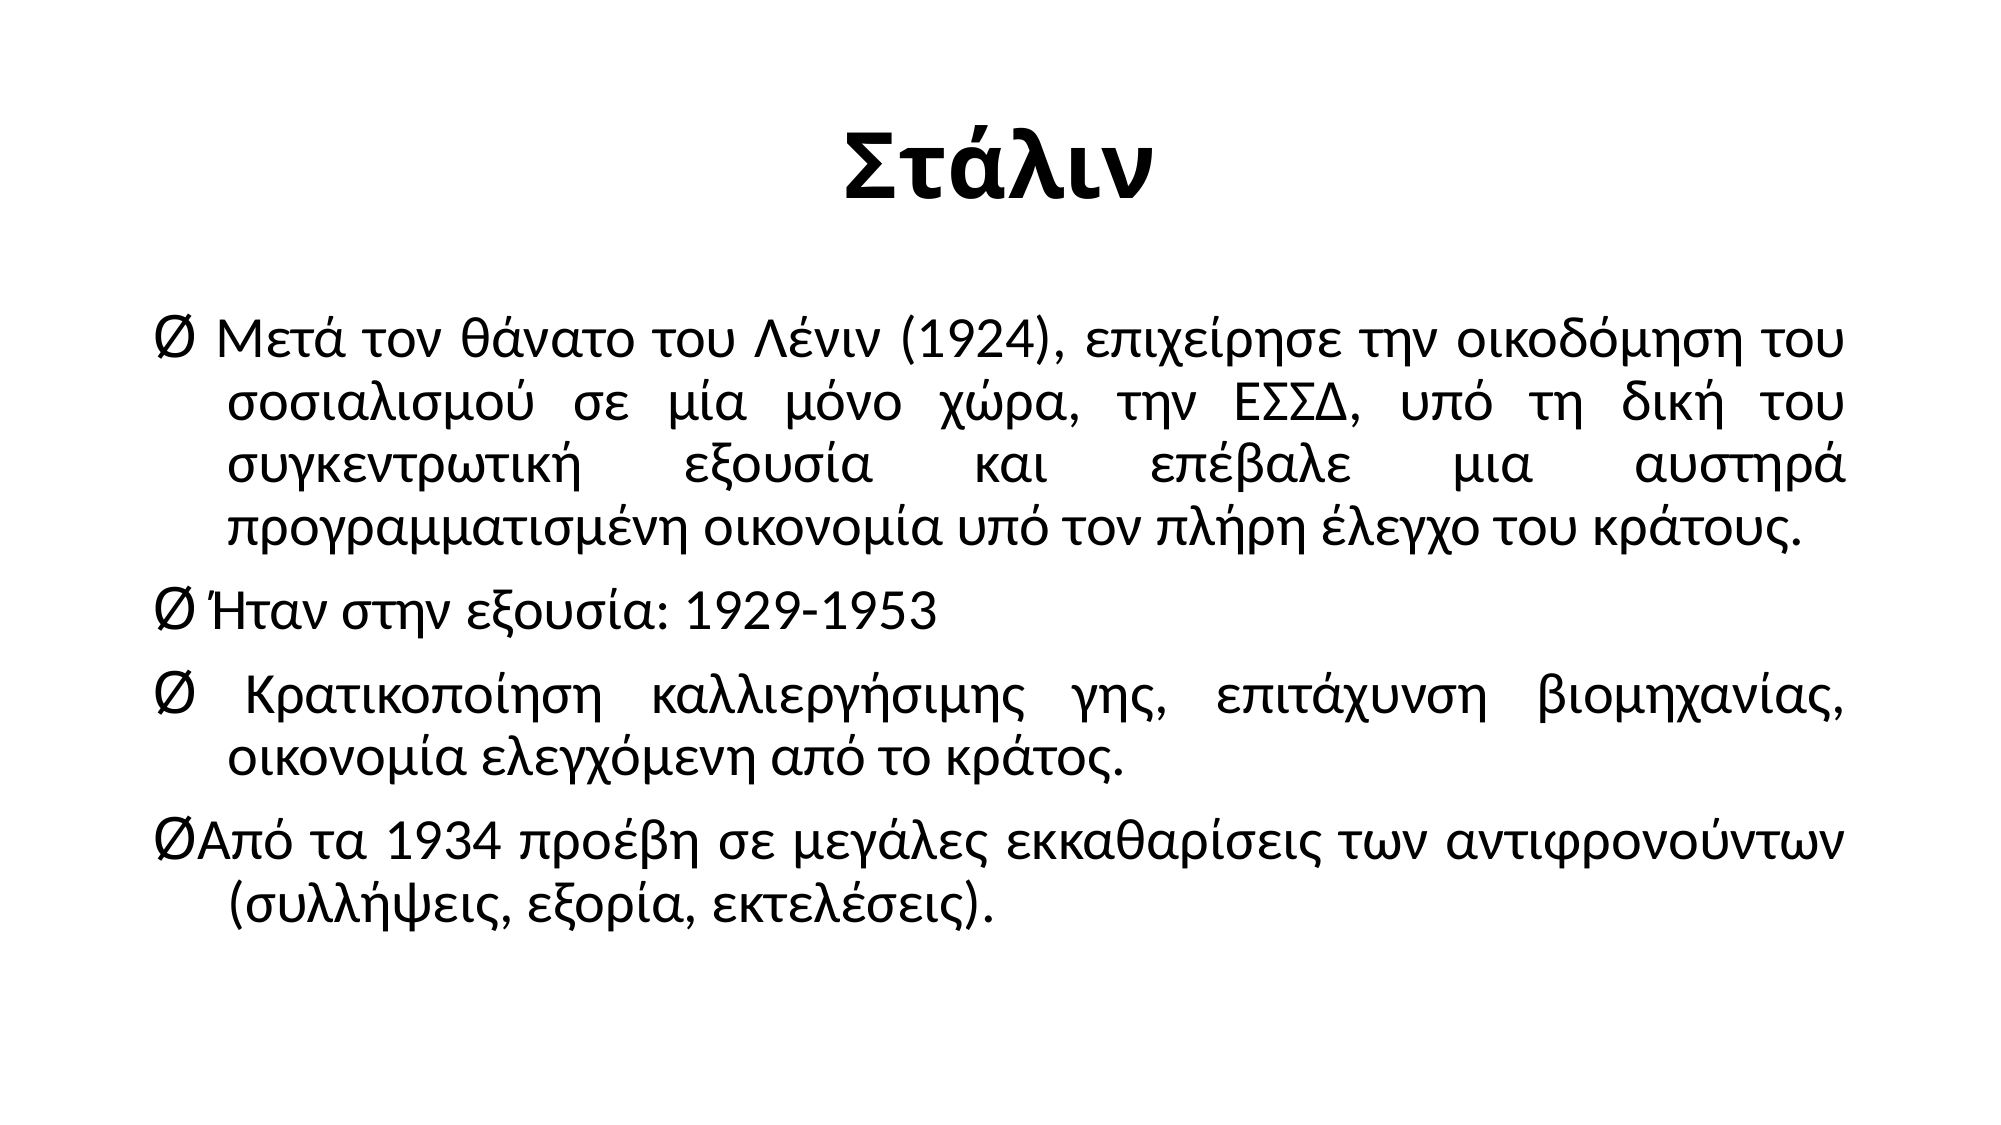

# Στάλιν
 Μετά τον θάνατο του Λένιν (1924), επιχείρησε την οικοδόμηση του σοσιαλισμού σε μία μόνο χώρα, την ΕΣΣΔ, υπό τη δική του συγκεντρωτική εξουσία και επέβαλε μια αυστηρά προγραμματισμένη οικονομία υπό τον πλήρη έλεγχο του κράτους.
 Ήταν στην εξουσία: 1929-1953
 Κρατικοποίηση καλλιεργήσιμης γης, επιτάχυνση βιομηχανίας, οικονομία ελεγχόμενη από το κράτος.
Από τα 1934 προέβη σε μεγάλες εκκαθαρίσεις των αντιφρονούντων (συλλήψεις, εξορία, εκτελέσεις).